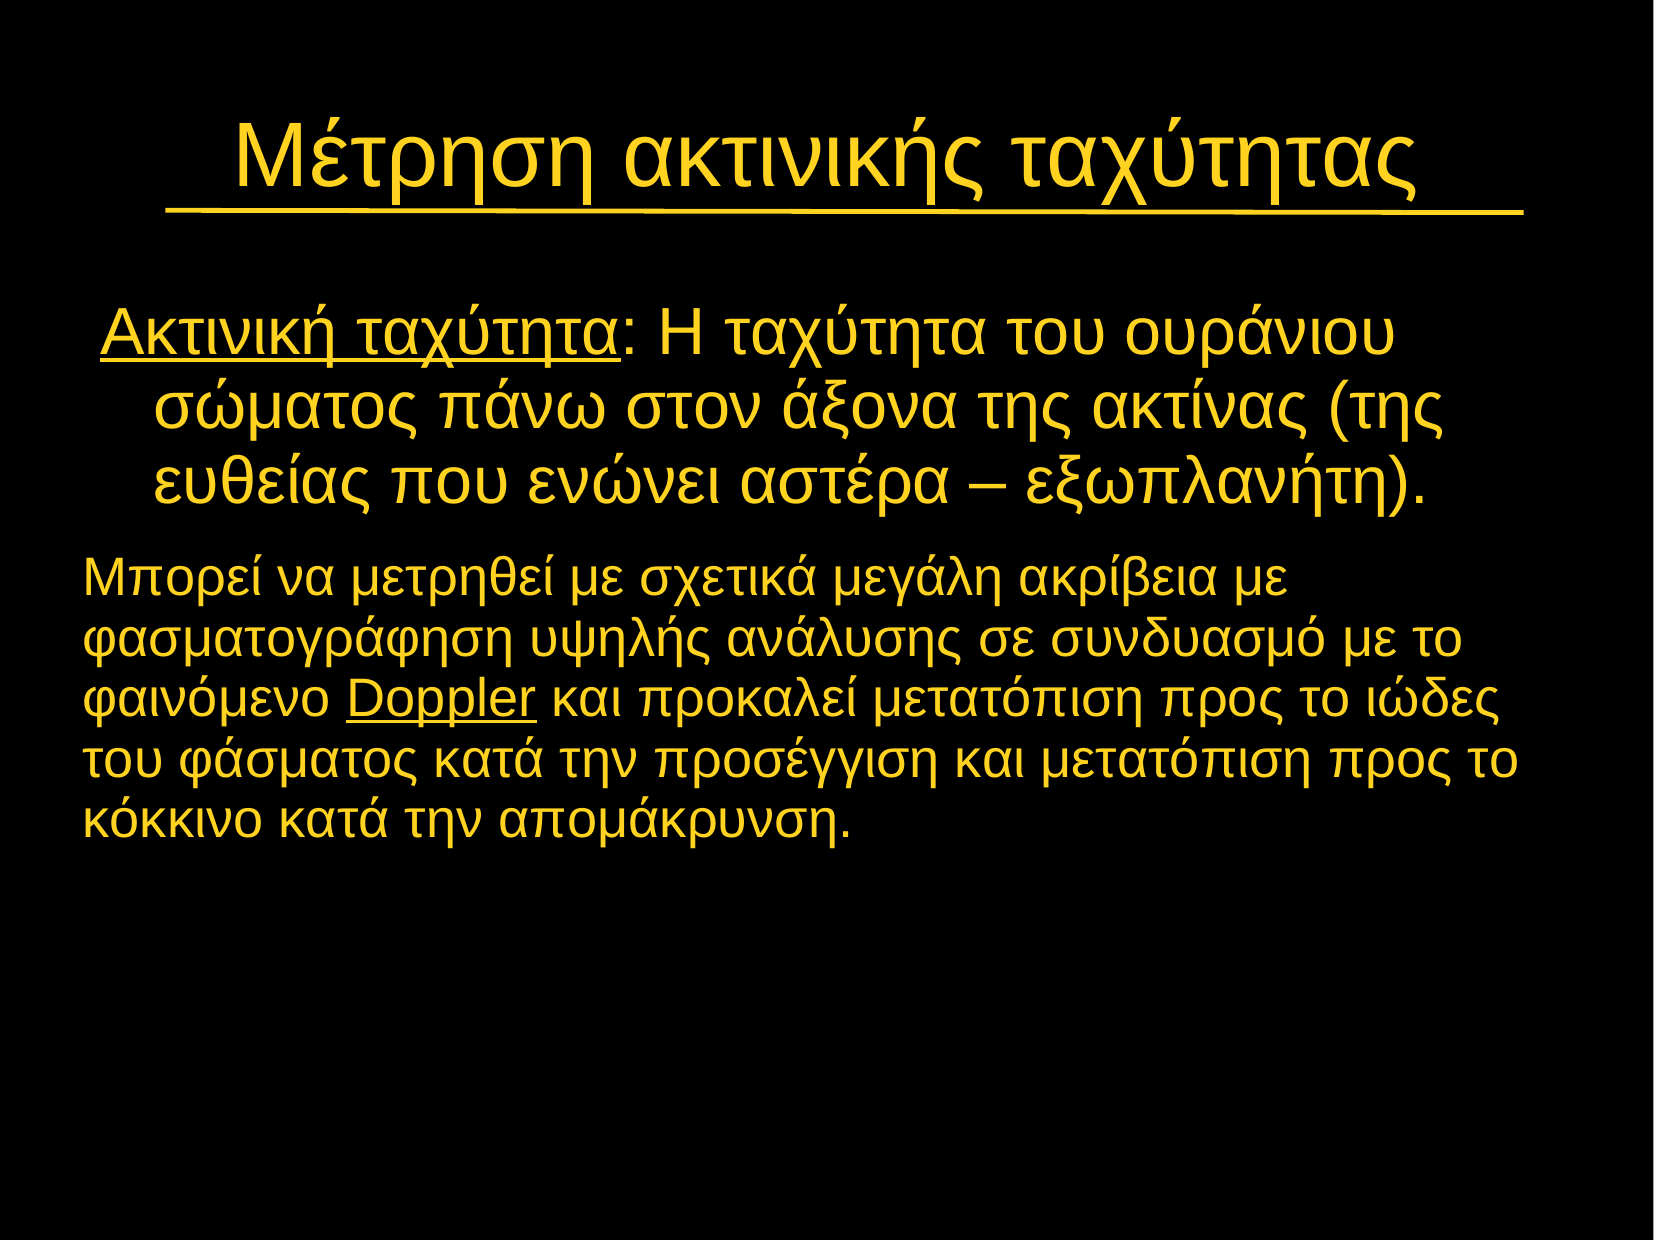

# Μέτρηση ακτινικής ταχύτητας
Ακτινική ταχύτητα: Η ταχύτητα του ουράνιου σώματος πάνω στον άξονα της ακτίνας (της ευθείας που ενώνει αστέρα – εξωπλανήτη).
Μπορεί να μετρηθεί με σχετικά μεγάλη ακρίβεια με φασματογράφηση υψηλής ανάλυσης σε συνδυασμό με το φαινόμενο Doppler και προκαλεί μετατόπιση προς το ιώδες του φάσματος κατά την προσέγγιση και μετατόπιση προς το κόκκινο κατά την απομάκρυνση.